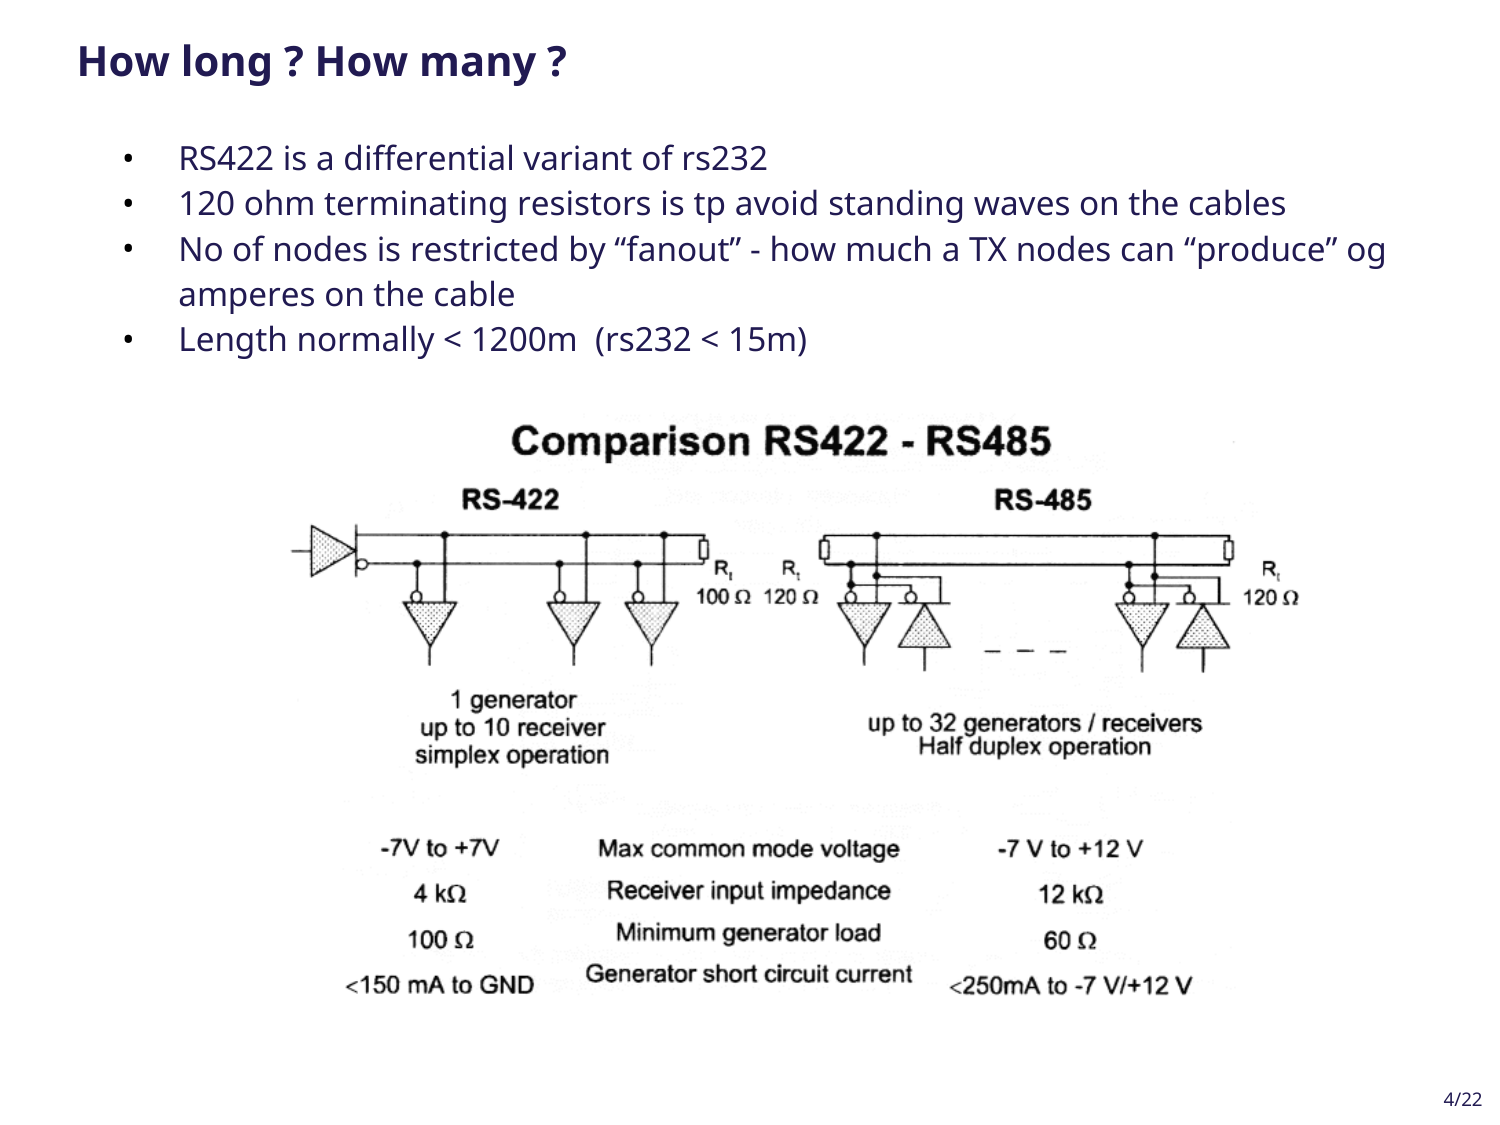

# How long ? How many ?
RS422 is a differential variant of rs232
120 ohm terminating resistors is tp avoid standing waves on the cables
No of nodes is restricted by “fanout” - how much a TX nodes can “produce” og amperes on the cable
Length normally < 1200m (rs232 < 15m)